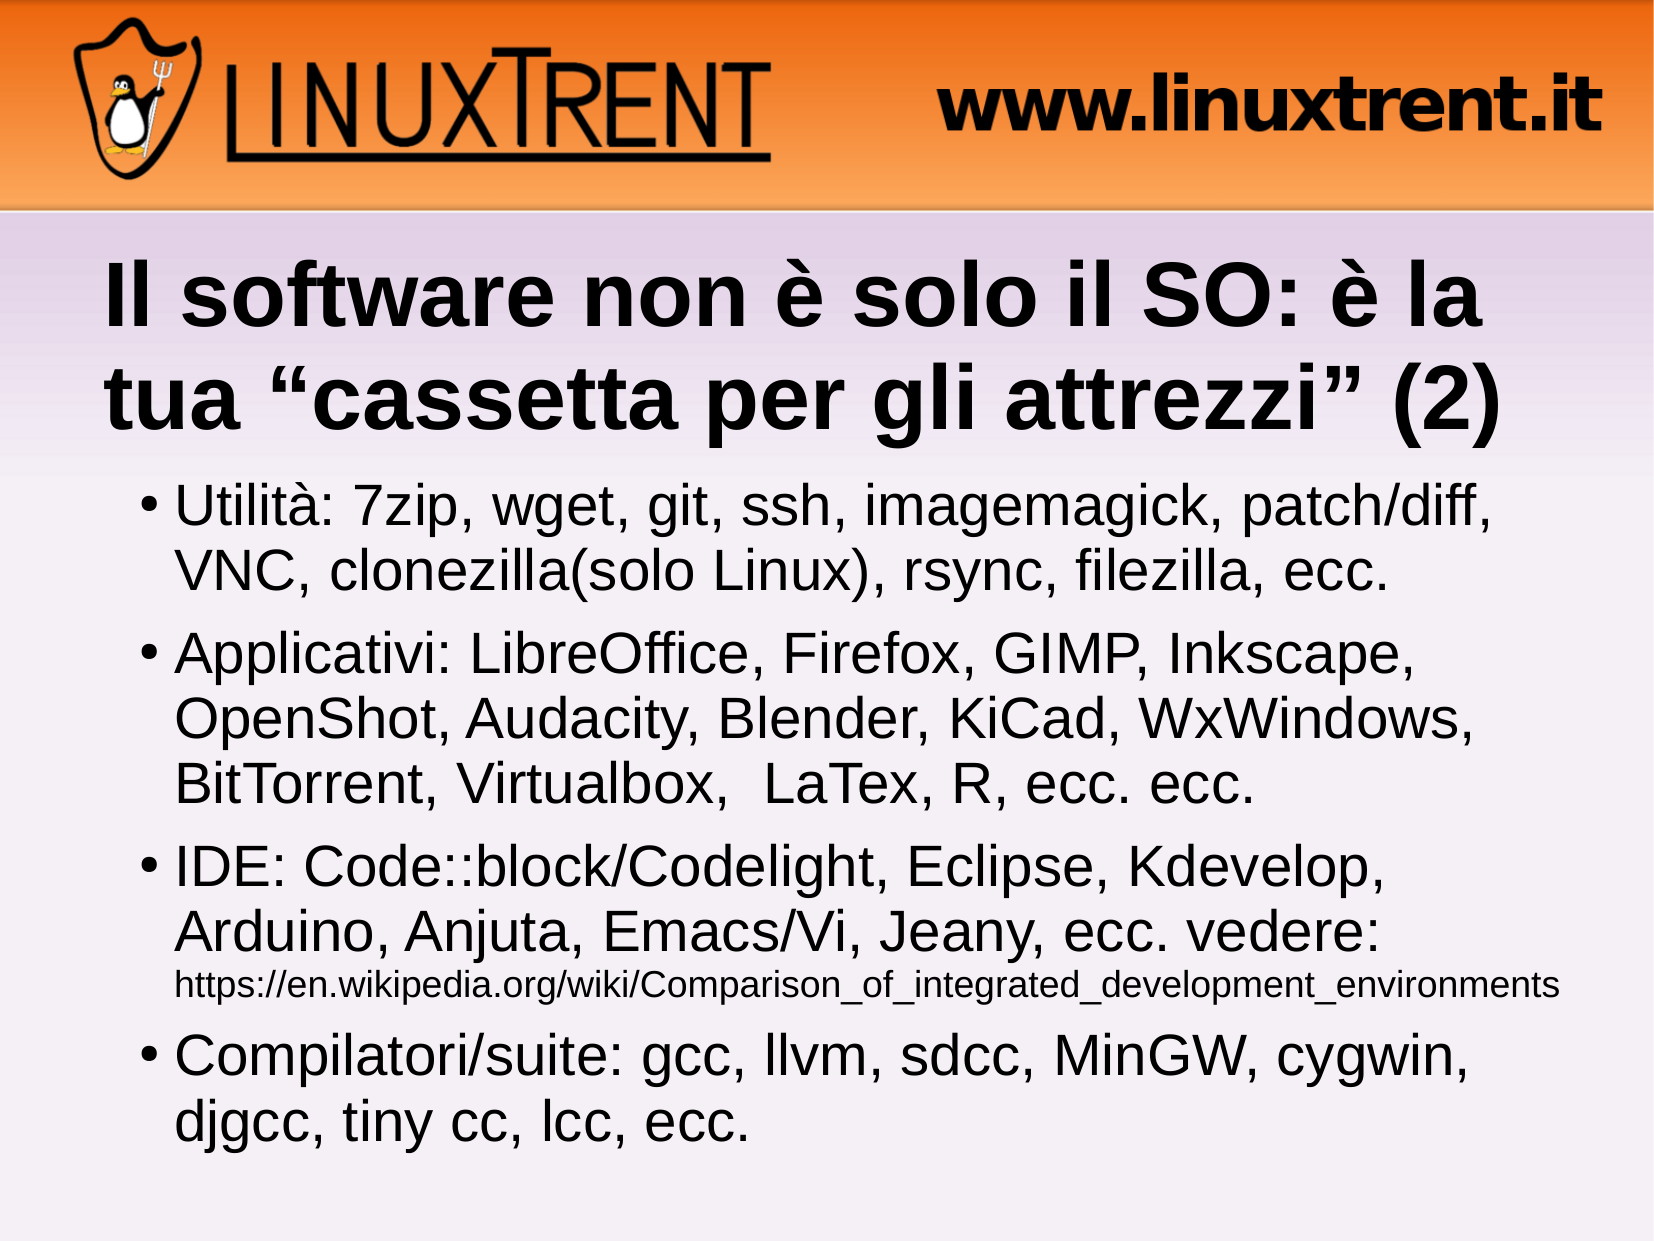

Il software non è solo il SO: è la tua “cassetta per gli attrezzi” (2)
Utilità: 7zip, wget, git, ssh, imagemagick, patch/diff, VNC, clonezilla(solo Linux), rsync, filezilla, ecc.
Applicativi: LibreOffice, Firefox, GIMP, Inkscape, OpenShot, Audacity, Blender, KiCad, WxWindows, BitTorrent, Virtualbox, LaTex, R, ecc. ecc.
IDE: Code::block/Codelight, Eclipse, Kdevelop, Arduino, Anjuta, Emacs/Vi, Jeany, ecc. vedere: https://en.wikipedia.org/wiki/Comparison_of_integrated_development_environments
Compilatori/suite: gcc, llvm, sdcc, MinGW, cygwin, djgcc, tiny cc, lcc, ecc.